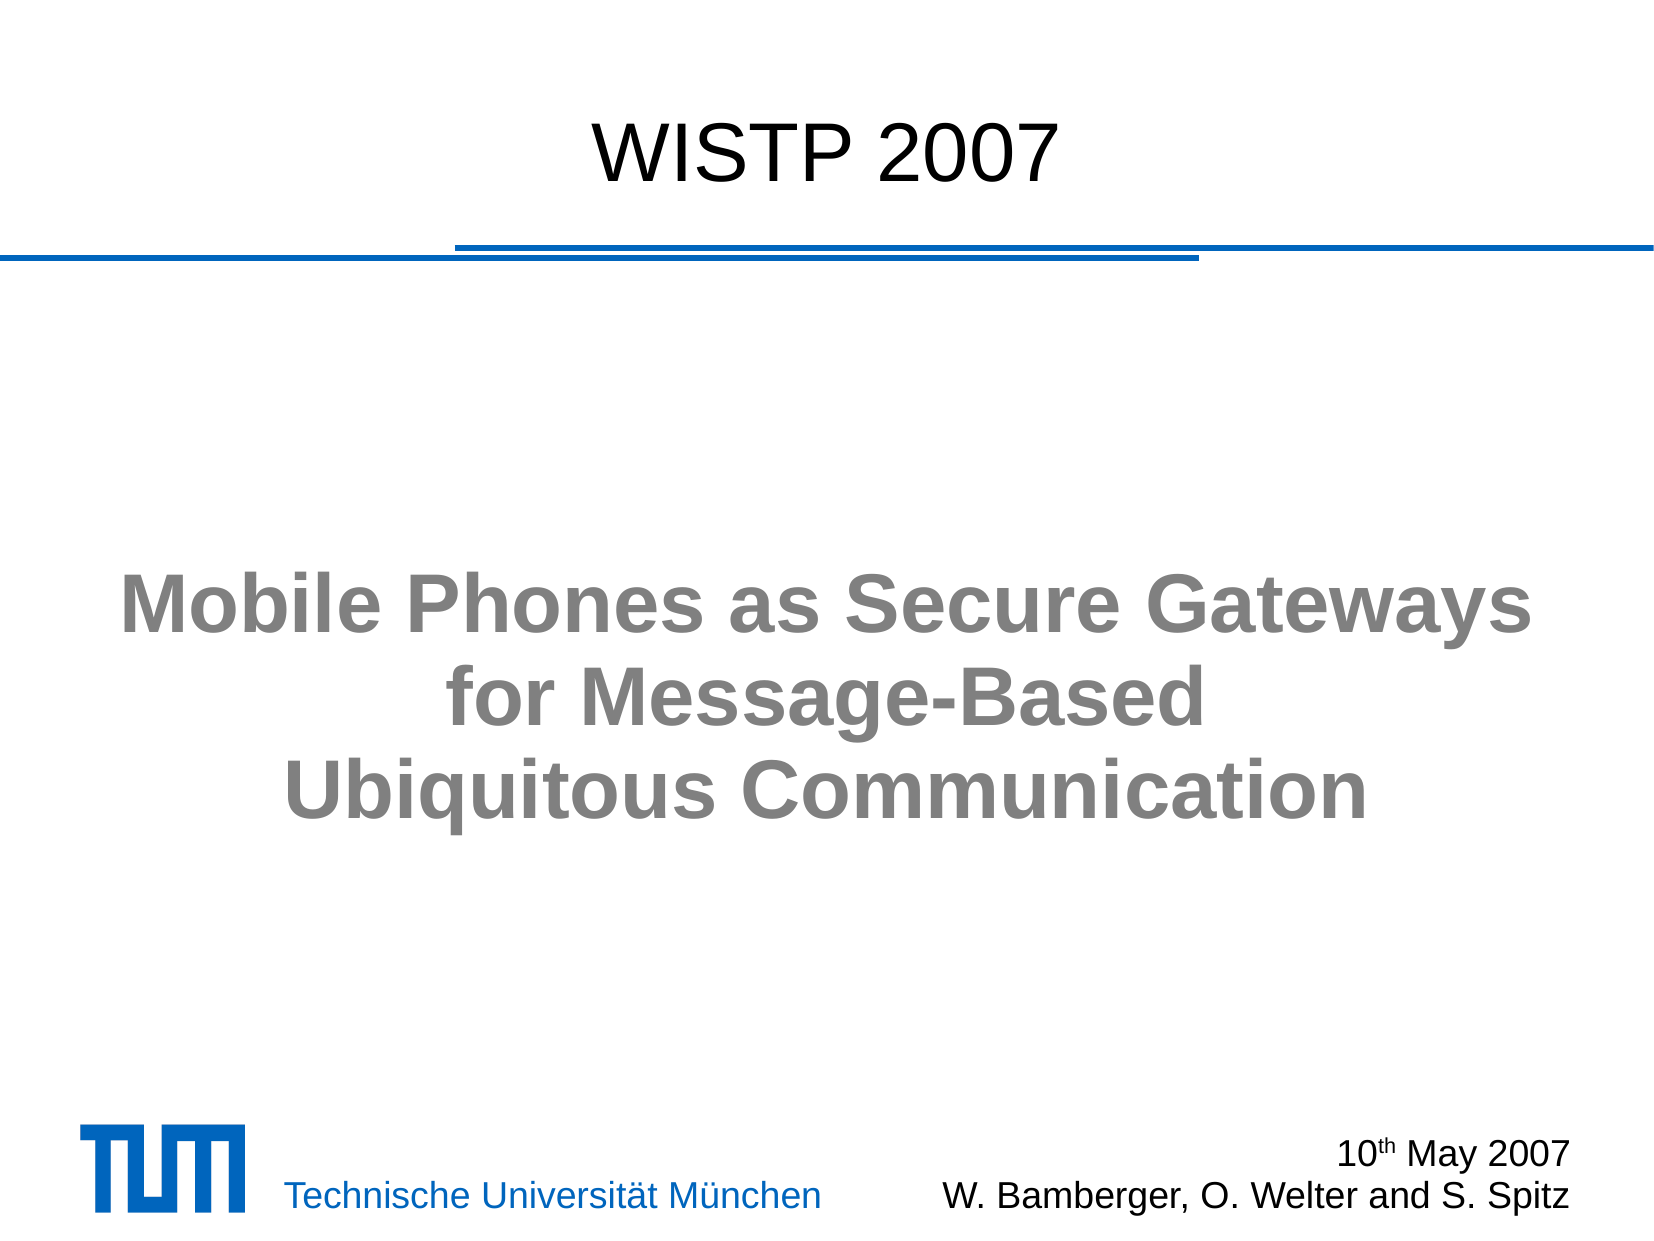

# WISTP 2007
Mobile Phones as Secure Gateways
for Message-Based
Ubiquitous Communication
10th May 2007
W. Bamberger, O. Welter and S. Spitz